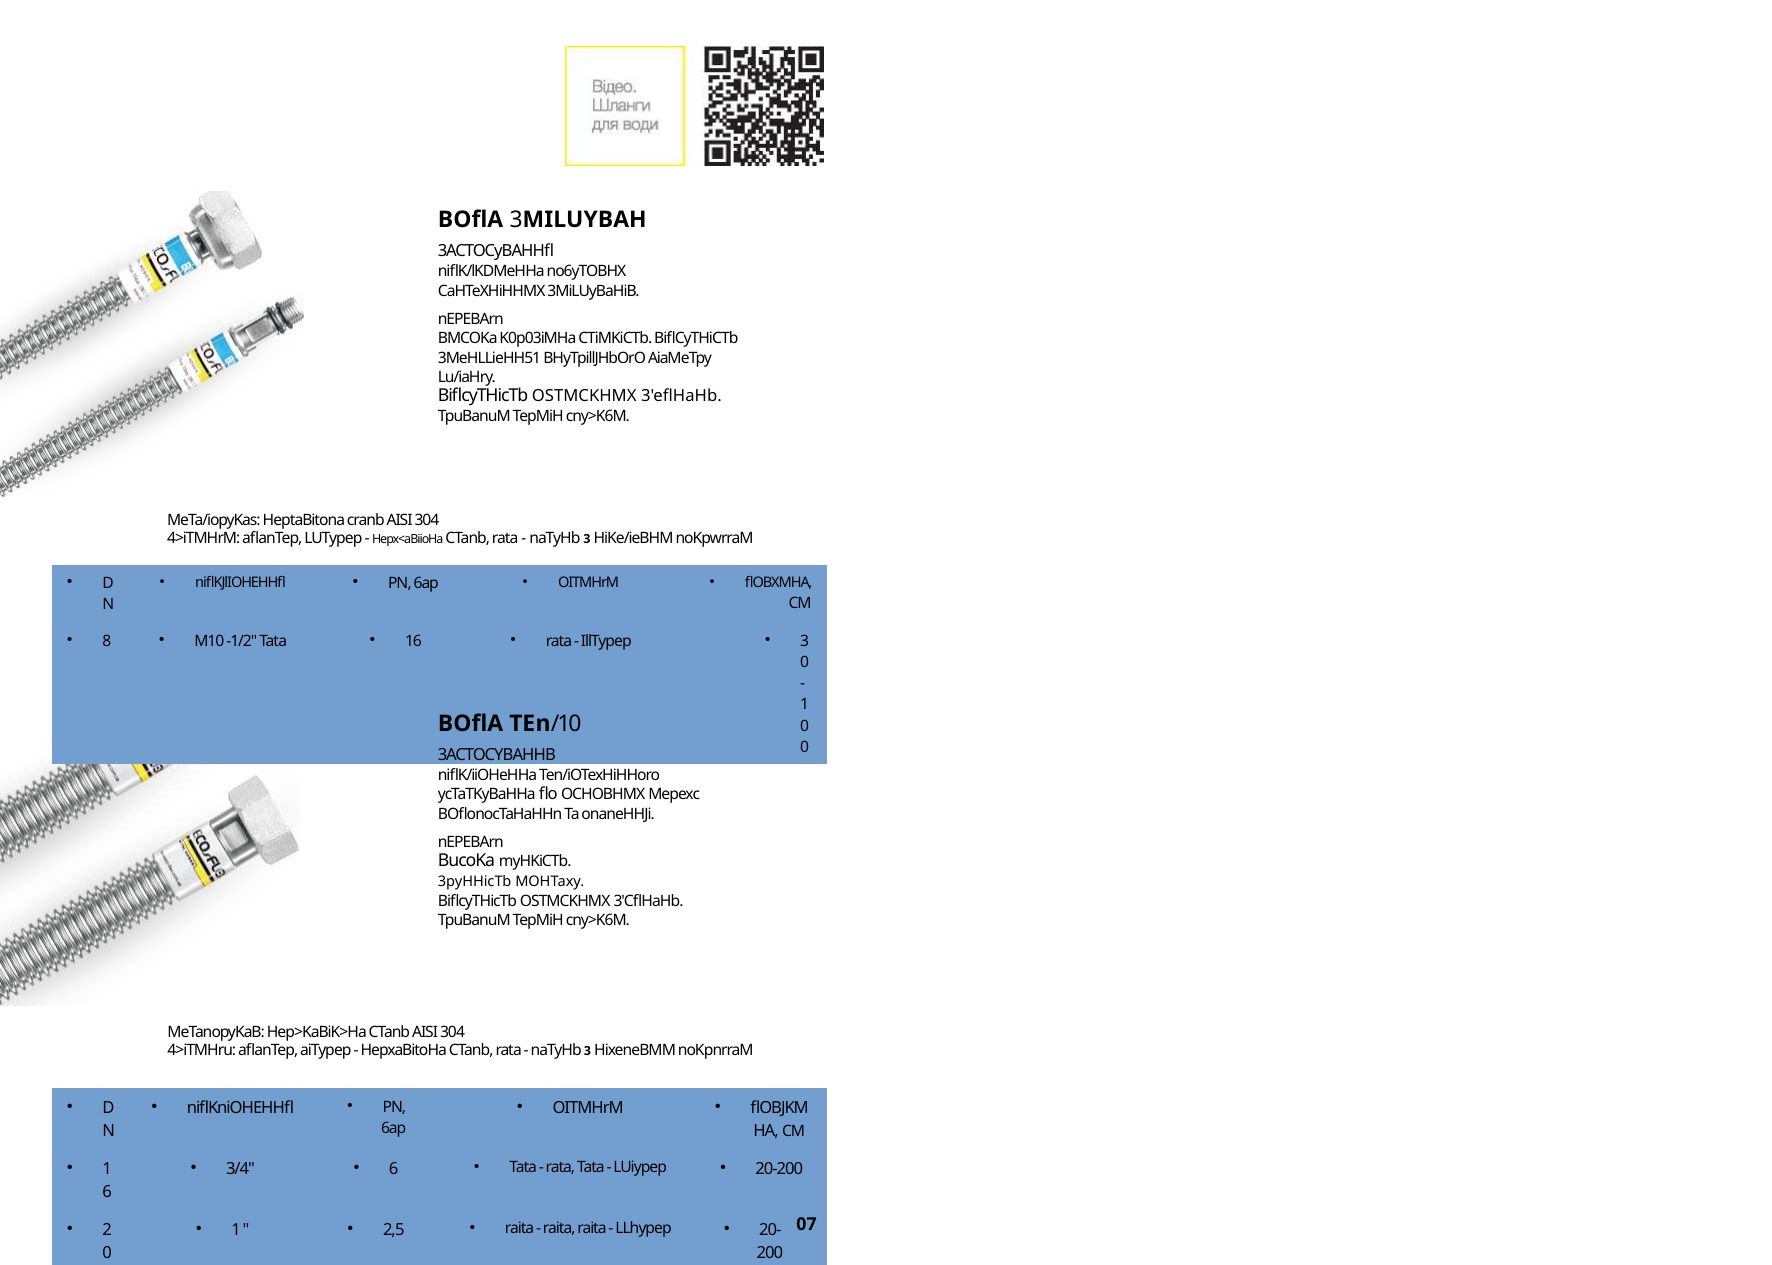

BOflA 3MILUYBAH
3ACTOCyBAHHfl
niflK/lKDMeHHa no6yTOBHX CaHTeXHiHHMX 3MiLUyBaHiB.
nEPEBArn
BMCOKa K0p03iMHa CTiMKiCTb. BiflCyTHiCTb 3MeHLLieHH51 BHyTpillJHbOrO AiaMeTpy Lu/iaHry.
BiflcyTHicTb oStmckhmx 3'eflHaHb. TpuBanuM TepMiH cny>K6M.
MeTa/iopyKas: HeptaBitona cranb AISI 304
4>iTMHrM: aflanTep, LUTypep - Hepx<aBiioHa CTanb, rata - naTyHb 3 HiKe/ieBHM noKpwrraM
| DN | niflKJlIOHEHHfl | PN, 6ap | OITMHrM | flOBXMHA, cm |
| --- | --- | --- | --- | --- |
| 8 | M10 -1/2" Tata | 16 | rata - IllTypep | 30-100 |
BOflA TEn/10
3ACTOCYBAHHB
niflK/iiOHeHHa Ten/iOTexHiHHoro ycTaTKyBaHHa flo ochobhmx Mepexc BOflonocTaHaHHn Ta onaneHHJi.
nEPEBArn
BucoKa myHKiCTb.
3pyHHicTb MOHTaxy.
BiflcyTHicTb oStMCKHMX 3'CflHaHb.
TpuBanuM TepMiH cny>K6M.
MeTanopyKaB: Hep>KaBiK>Ha CTanb AISI 304
4>iTMHru: aflanTep, aiTypep - HepxaBitoHa CTanb, rata - naTyHb 3 HixeneBMM noKpnrraM
| DN | niflKniOHEHHfl | PN, 6ap | OITMHrM | flOBJKMHA, CM |
| --- | --- | --- | --- | --- |
| 16 | 3/4" | 6 | Tata - rata, Tata - LUiypep | 20-200 |
| 20 | 1 " | 2,5 | raita - raita, raita - LLhypep | 20-200 |
| 25 | 1 1/4" | 2,5 | rata - rata, rata - LLlTypep | 20-200 |
07